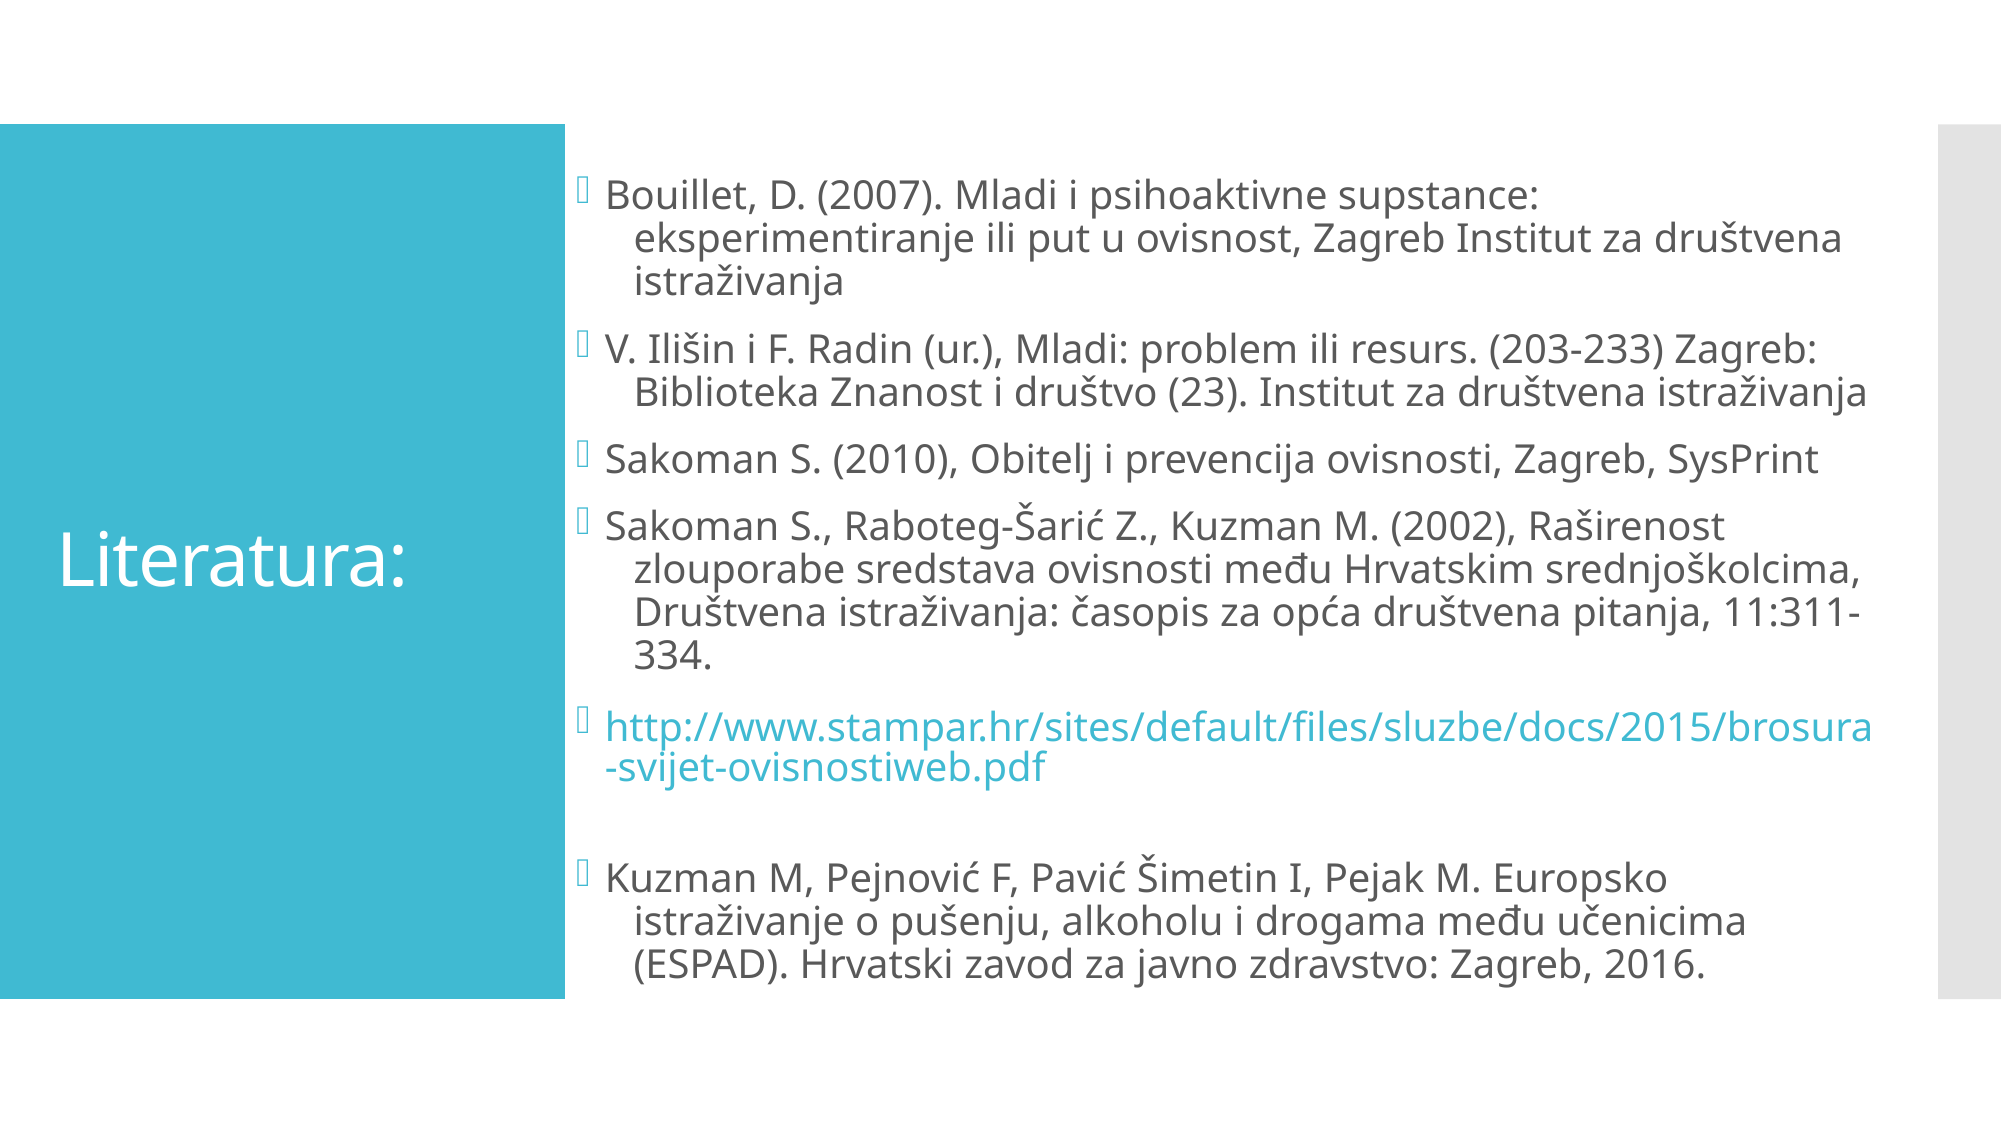

Bouillet, D. (2007). Mladi i psihoaktivne supstance: eksperimentiranje ili put u ovisnost, Zagreb Institut za društvena istraživanja
V. Ilišin i F. Radin (ur.), Mladi: problem ili resurs. (203-233) Zagreb: Biblioteka Znanost i društvo (23). Institut za društvena istraživanja
Sakoman S. (2010), Obitelj i prevencija ovisnosti, Zagreb, SysPrint
Sakoman S., Raboteg-Šarić Z., Kuzman M. (2002), Raširenost zlouporabe sredstava ovisnosti među Hrvatskim srednjoškolcima, Društvena istraživanja: časopis za opća društvena pitanja, 11:311-334.
http://www.stampar.hr/sites/default/files/sluzbe/docs/2015/brosura-svijet-ovisnostiweb.pdf
Kuzman M, Pejnović F, Pavić Šimetin I, Pejak M. Europsko istraživanje o pušenju, alkoholu i drogama među učenicima (ESPAD). Hrvatski zavod za javno zdravstvo: Zagreb, 2016.
# Literatura: